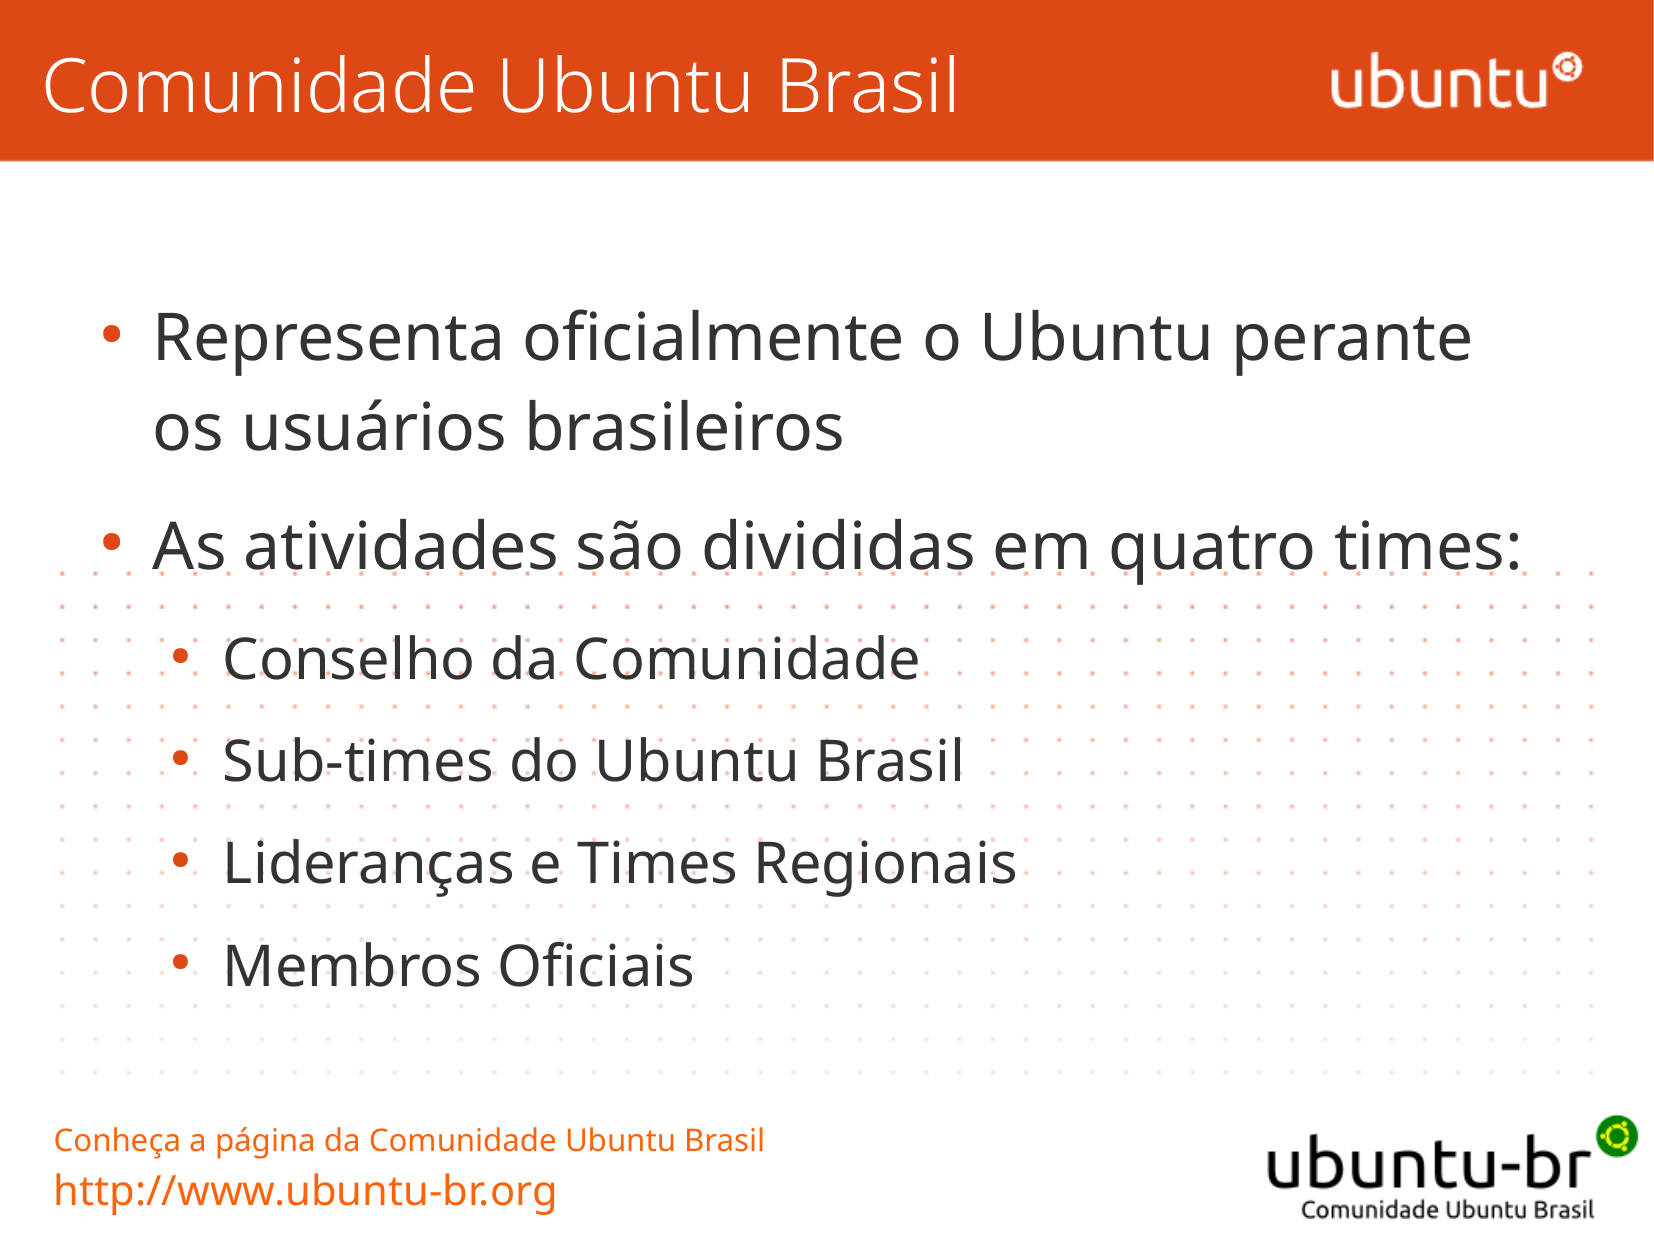

# Comunidade Ubuntu Brasil
Representa oficialmente o Ubuntu perante os usuários brasileiros
As atividades são divididas em quatro times:
Conselho da Comunidade
Sub-times do Ubuntu Brasil
Lideranças e Times Regionais
Membros Oficiais
Conheça a página da Comunidade Ubuntu Brasil
http://www.ubuntu-br.org